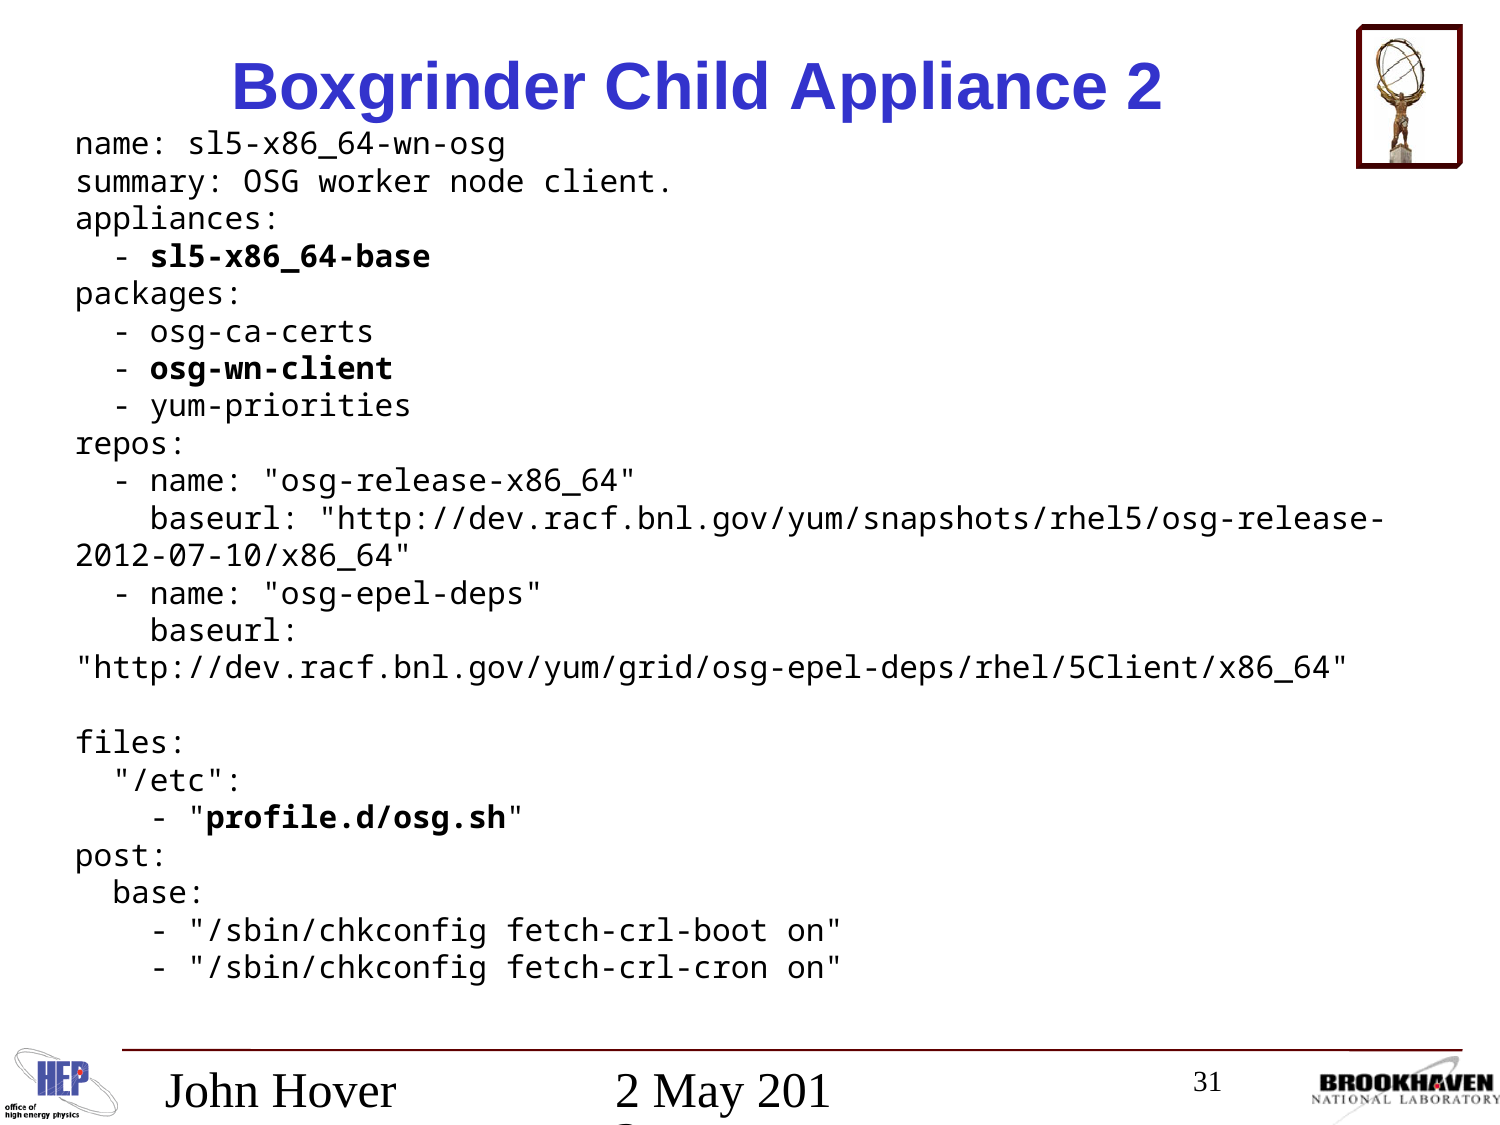

# Boxgrinder Child Appliance 2
name: sl5-x86_64-wn-osg
summary: OSG worker node client.
appliances:
 - sl5-x86_64-base
packages:
 - osg-ca-certs
 - osg-wn-client
 - yum-priorities
repos:
 - name: "osg-release-x86_64"
 	baseurl: "http://dev.racf.bnl.gov/yum/snapshots/rhel5/osg-release-2012-07-10/x86_64"
 - name: "osg-epel-deps"
 baseurl: "http://dev.racf.bnl.gov/yum/grid/osg-epel-deps/rhel/5Client/x86_64"
files:
 "/etc":
 - "profile.d/osg.sh"
post:
 base:
 - "/sbin/chkconfig fetch-crl-boot on"
 - "/sbin/chkconfig fetch-crl-cron on"
2 May 2013
John Hover